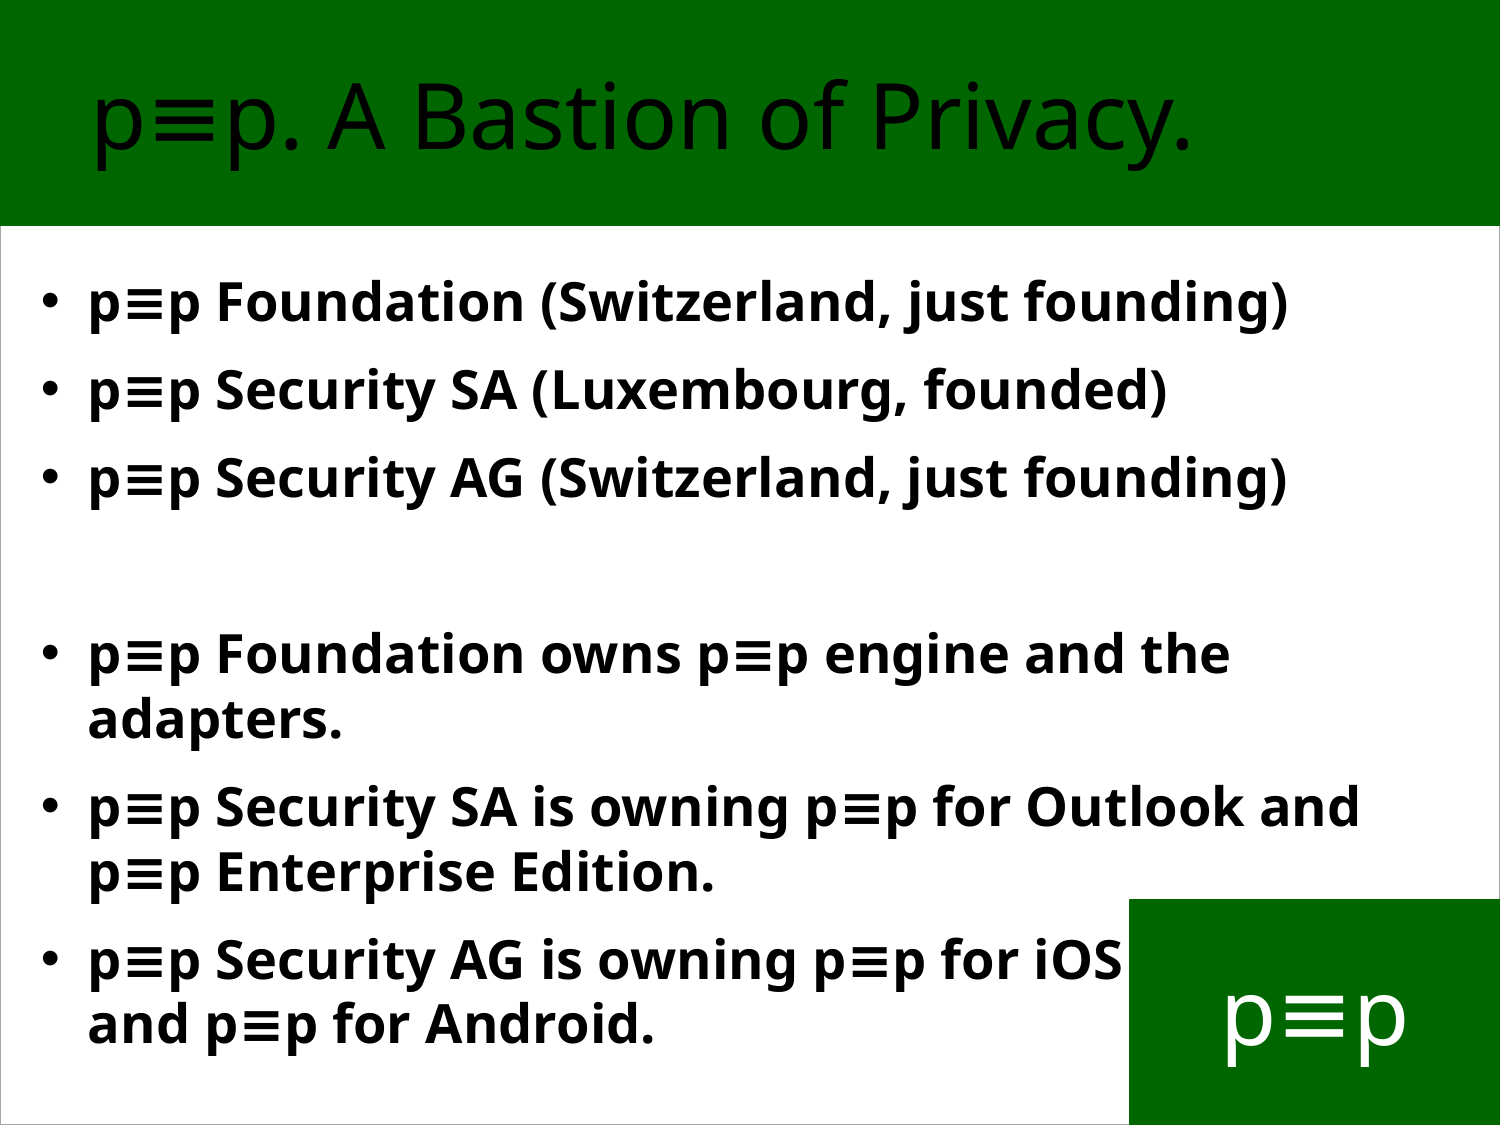

# p≡p. A Bastion of Privacy.
p≡p Foundation (Switzerland, just founding)
p≡p Security SA (Luxembourg, founded)
p≡p Security AG (Switzerland, just founding)
p≡p Foundation owns p≡p engine and the adapters.
p≡p Security SA is owning p≡p for Outlook and p≡p Enterprise Edition.
p≡p Security AG is owning p≡p for iOS
and p≡p for Android.
p≡p